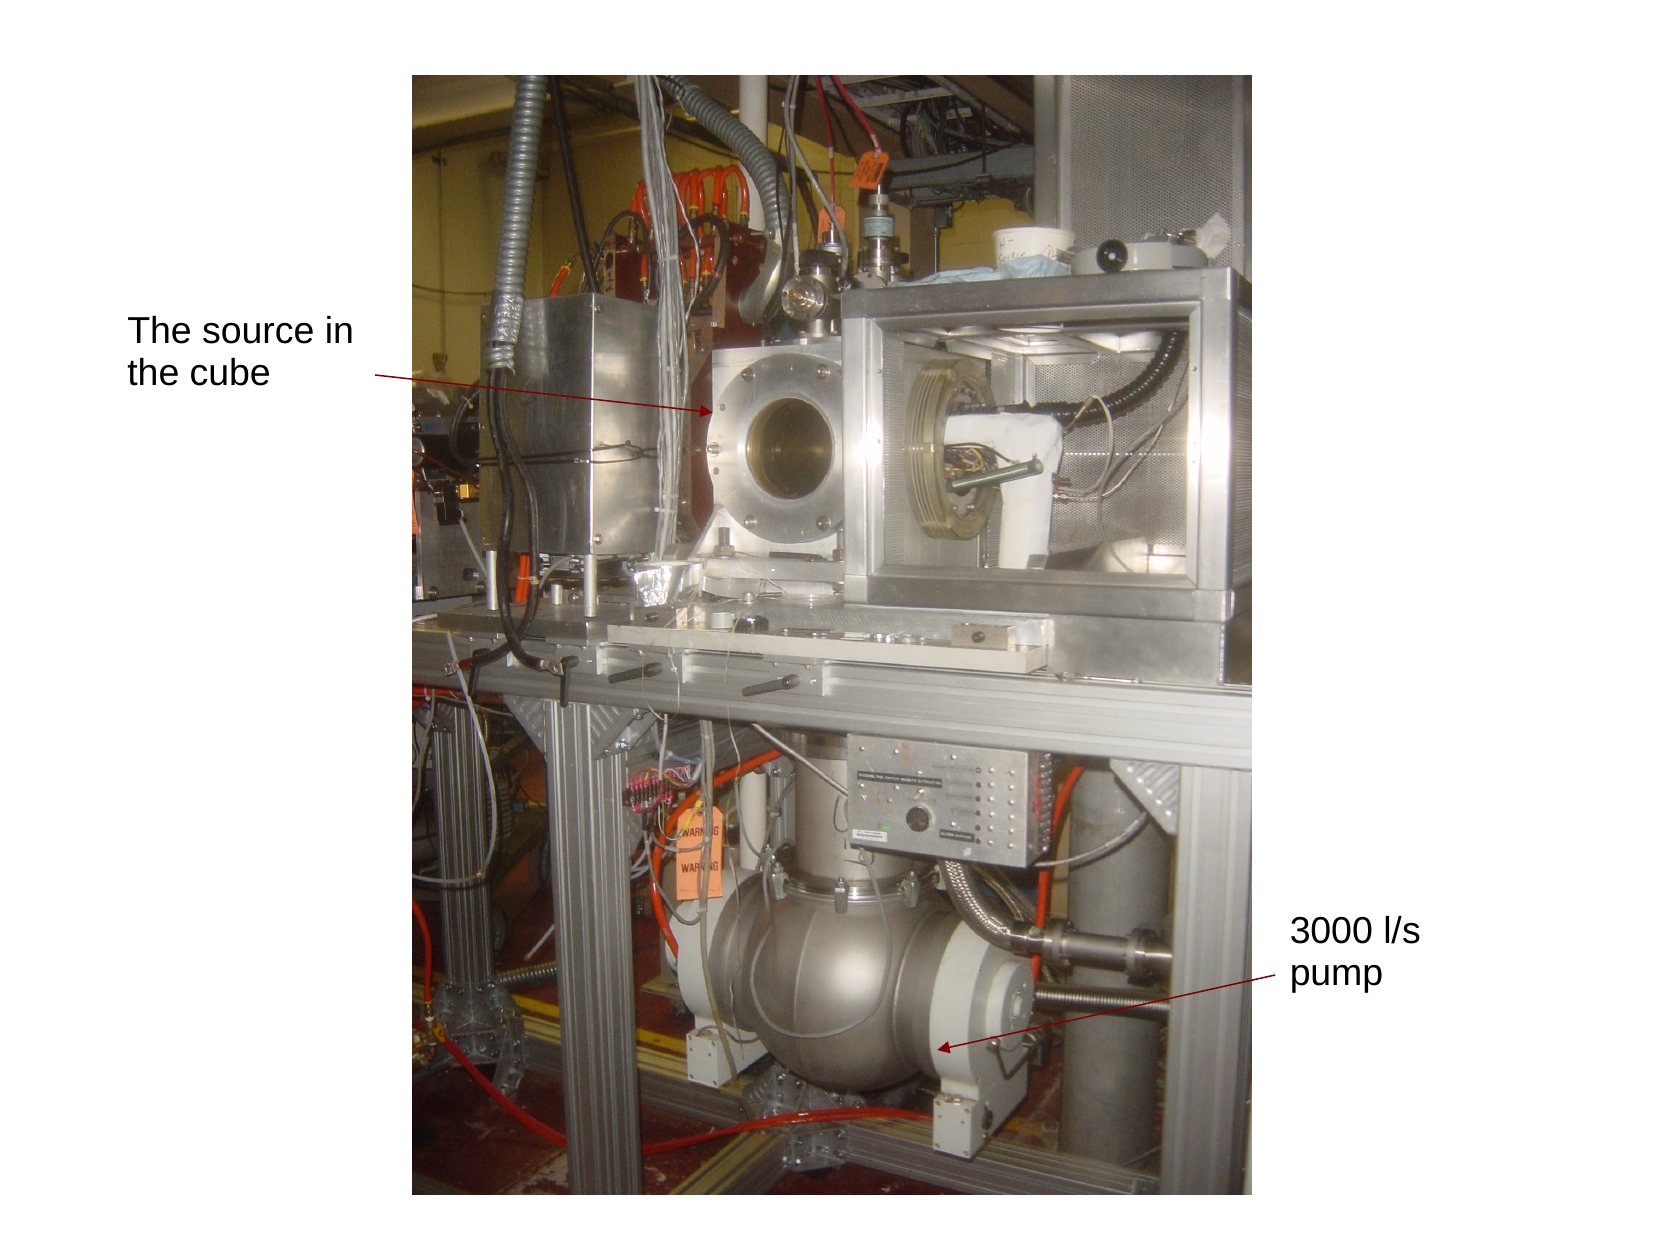

The source in the cube
3000 l/s pump